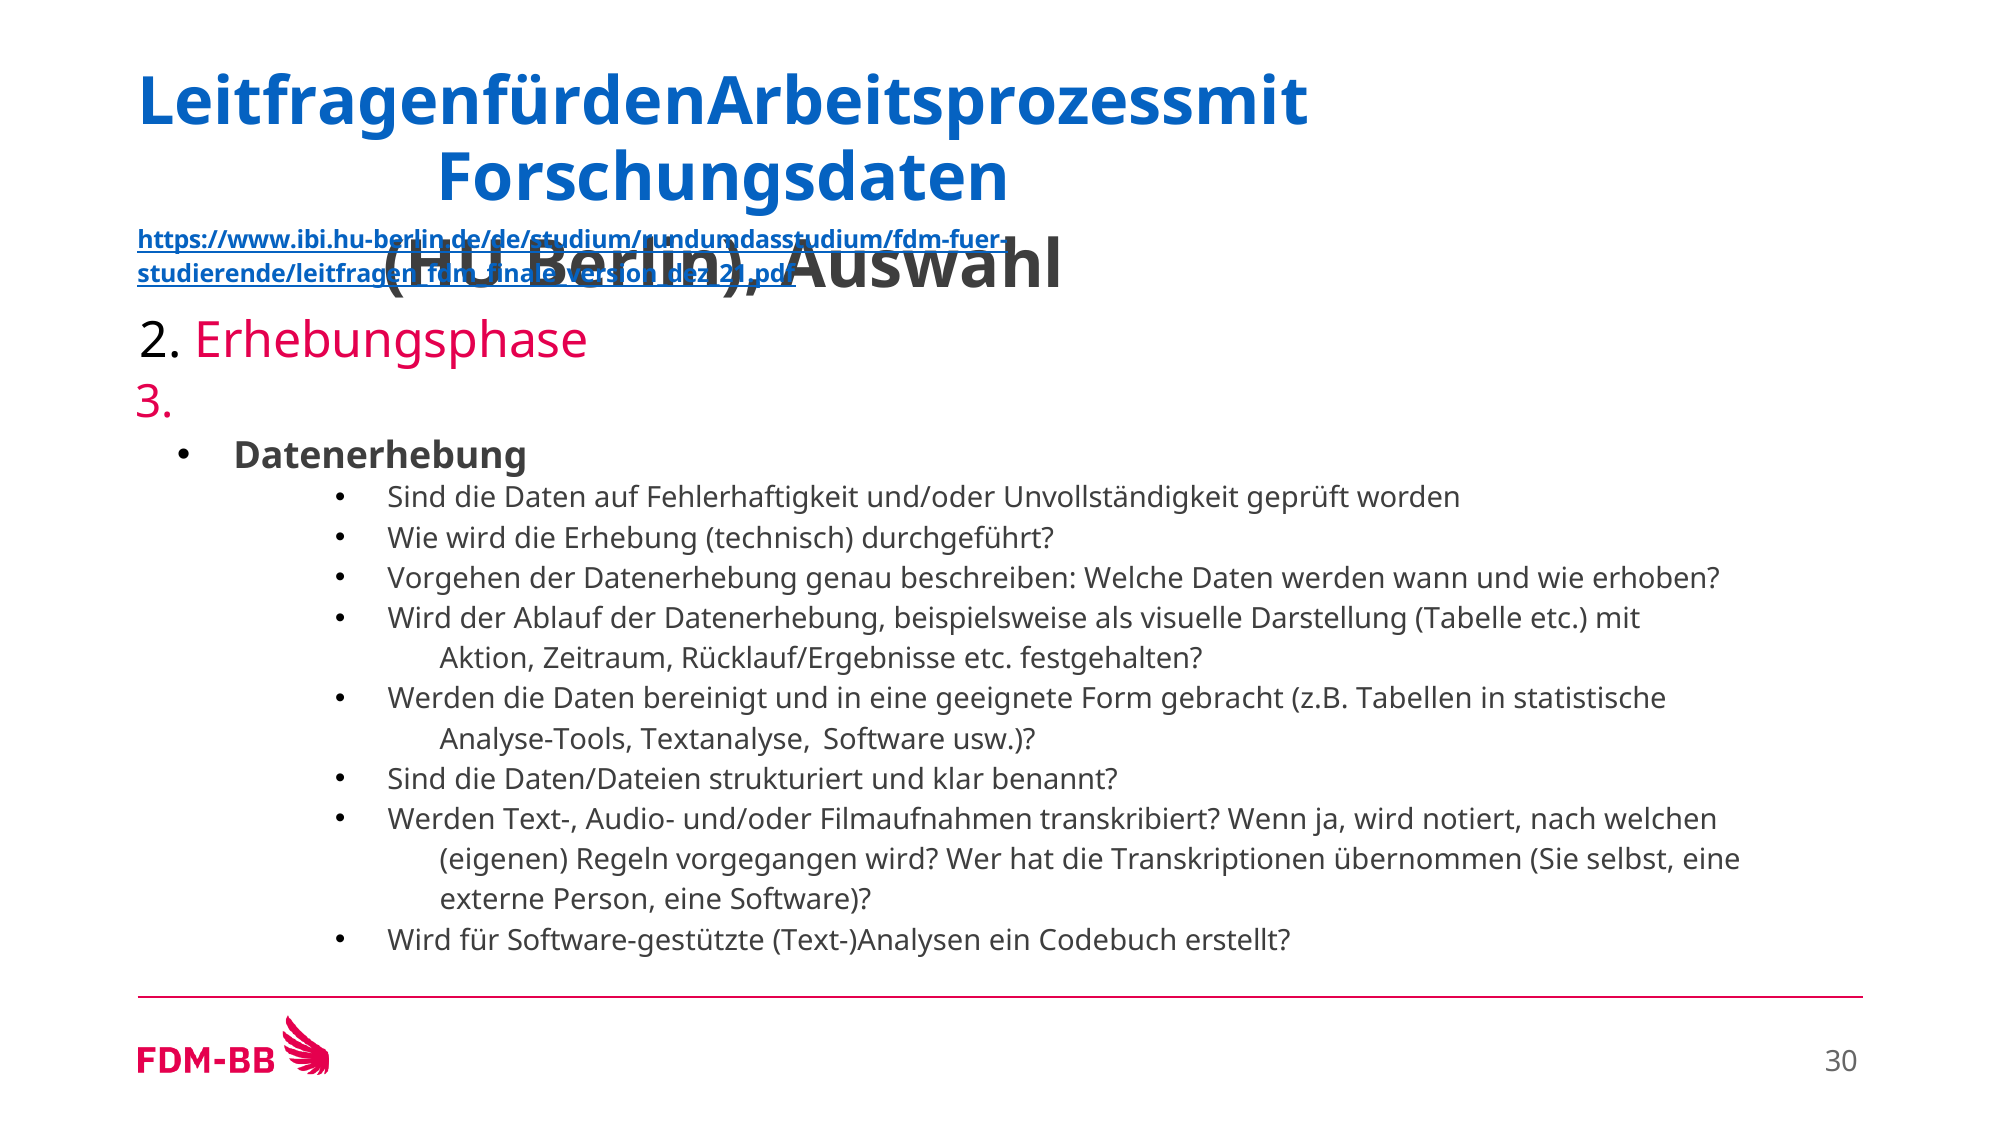

# LeitfragenfürdenArbeitsprozessmitForschungsdaten
(HU Berlin), Auswahl
https://www.ibi.hu-berlin.de/de/studium/rundumdasstudium/fdm-fuer-studierende/leitfragen_fdm_finale_version_dez_21.pdf
Erhebungsphase
Datenerhebung
Sind die Daten auf Fehlerhaftigkeit und/oder Unvollständigkeit geprüft worden
Wie wird die Erhebung (technisch) durchgeführt?
Vorgehen der Datenerhebung genau beschreiben: Welche Daten werden wann und wie erhoben?
Wird der Ablauf der Datenerhebung, beispielsweise als visuelle Darstellung (Tabelle etc.) mit Aktion, Zeitraum, Rücklauf/Ergebnisse etc. festgehalten?
Werden die Daten bereinigt und in eine geeignete Form gebracht (z.B. Tabellen in statistische Analyse-Tools, Textanalyse, Software usw.)?
Sind die Daten/Dateien strukturiert und klar benannt?
Werden Text-, Audio- und/oder Filmaufnahmen transkribiert? Wenn ja, wird notiert, nach welchen (eigenen) Regeln vorgegangen wird? Wer hat die Transkriptionen übernommen (Sie selbst, eine externe Person, eine Software)?
Wird für Software-gestützte (Text-)Analysen ein Codebuch erstellt?
30